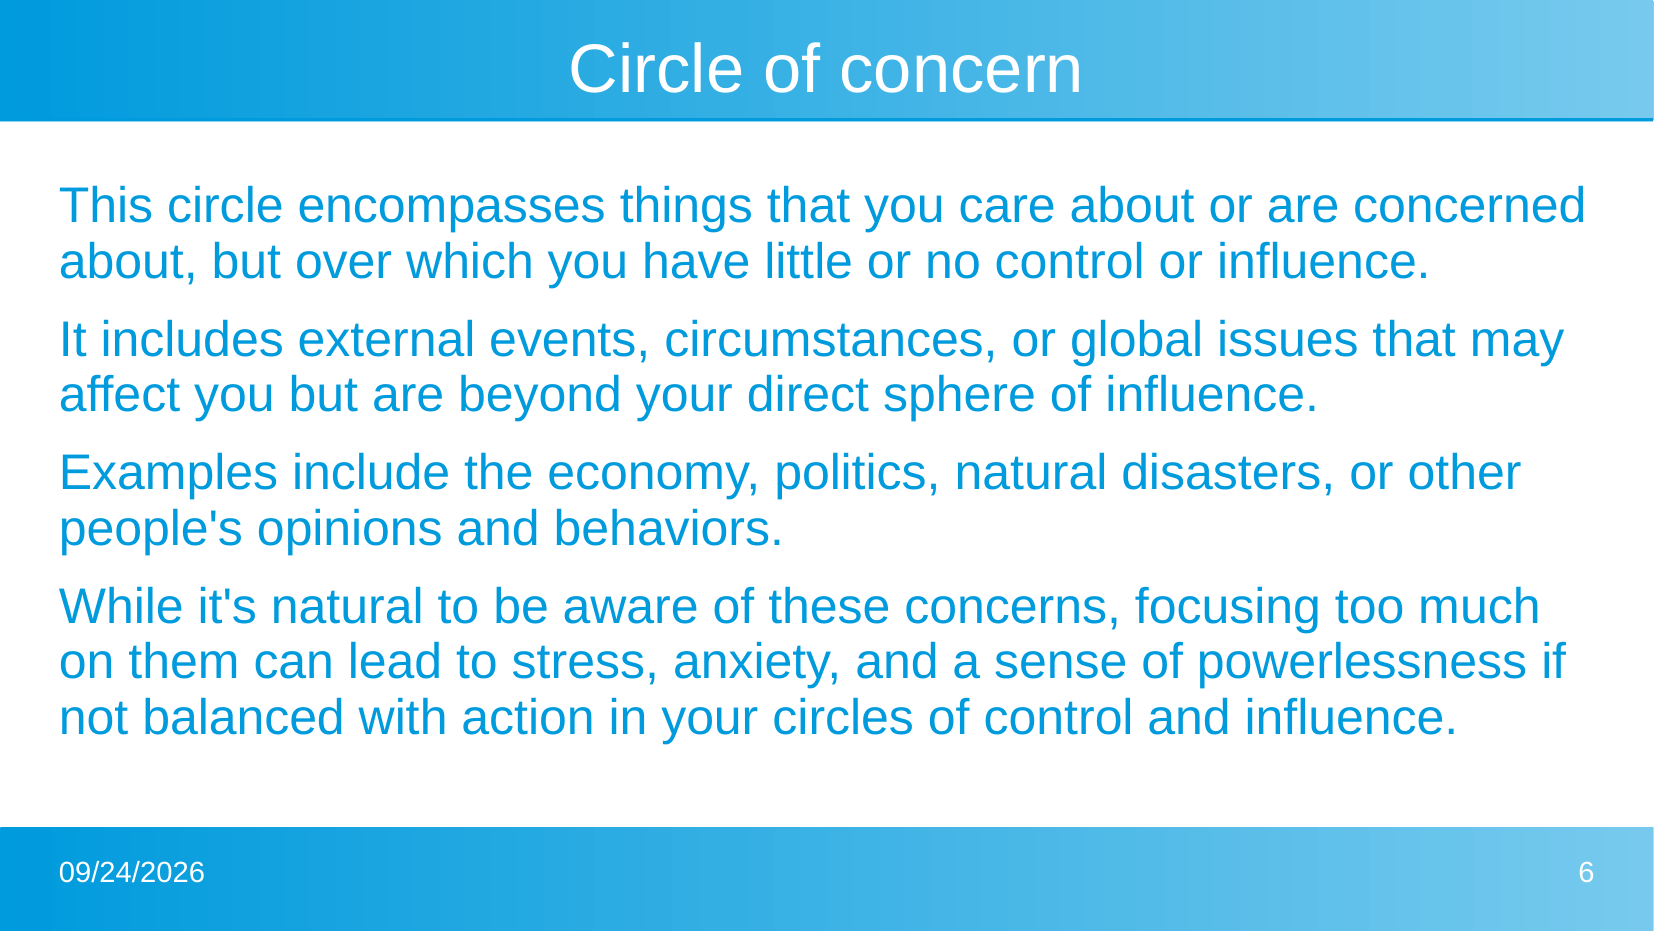

# Circle of concern
This circle encompasses things that you care about or are concerned about, but over which you have little or no control or influence.
It includes external events, circumstances, or global issues that may affect you but are beyond your direct sphere of influence.
Examples include the economy, politics, natural disasters, or other people's opinions and behaviors.
While it's natural to be aware of these concerns, focusing too much on them can lead to stress, anxiety, and a sense of powerlessness if not balanced with action in your circles of control and influence.
6